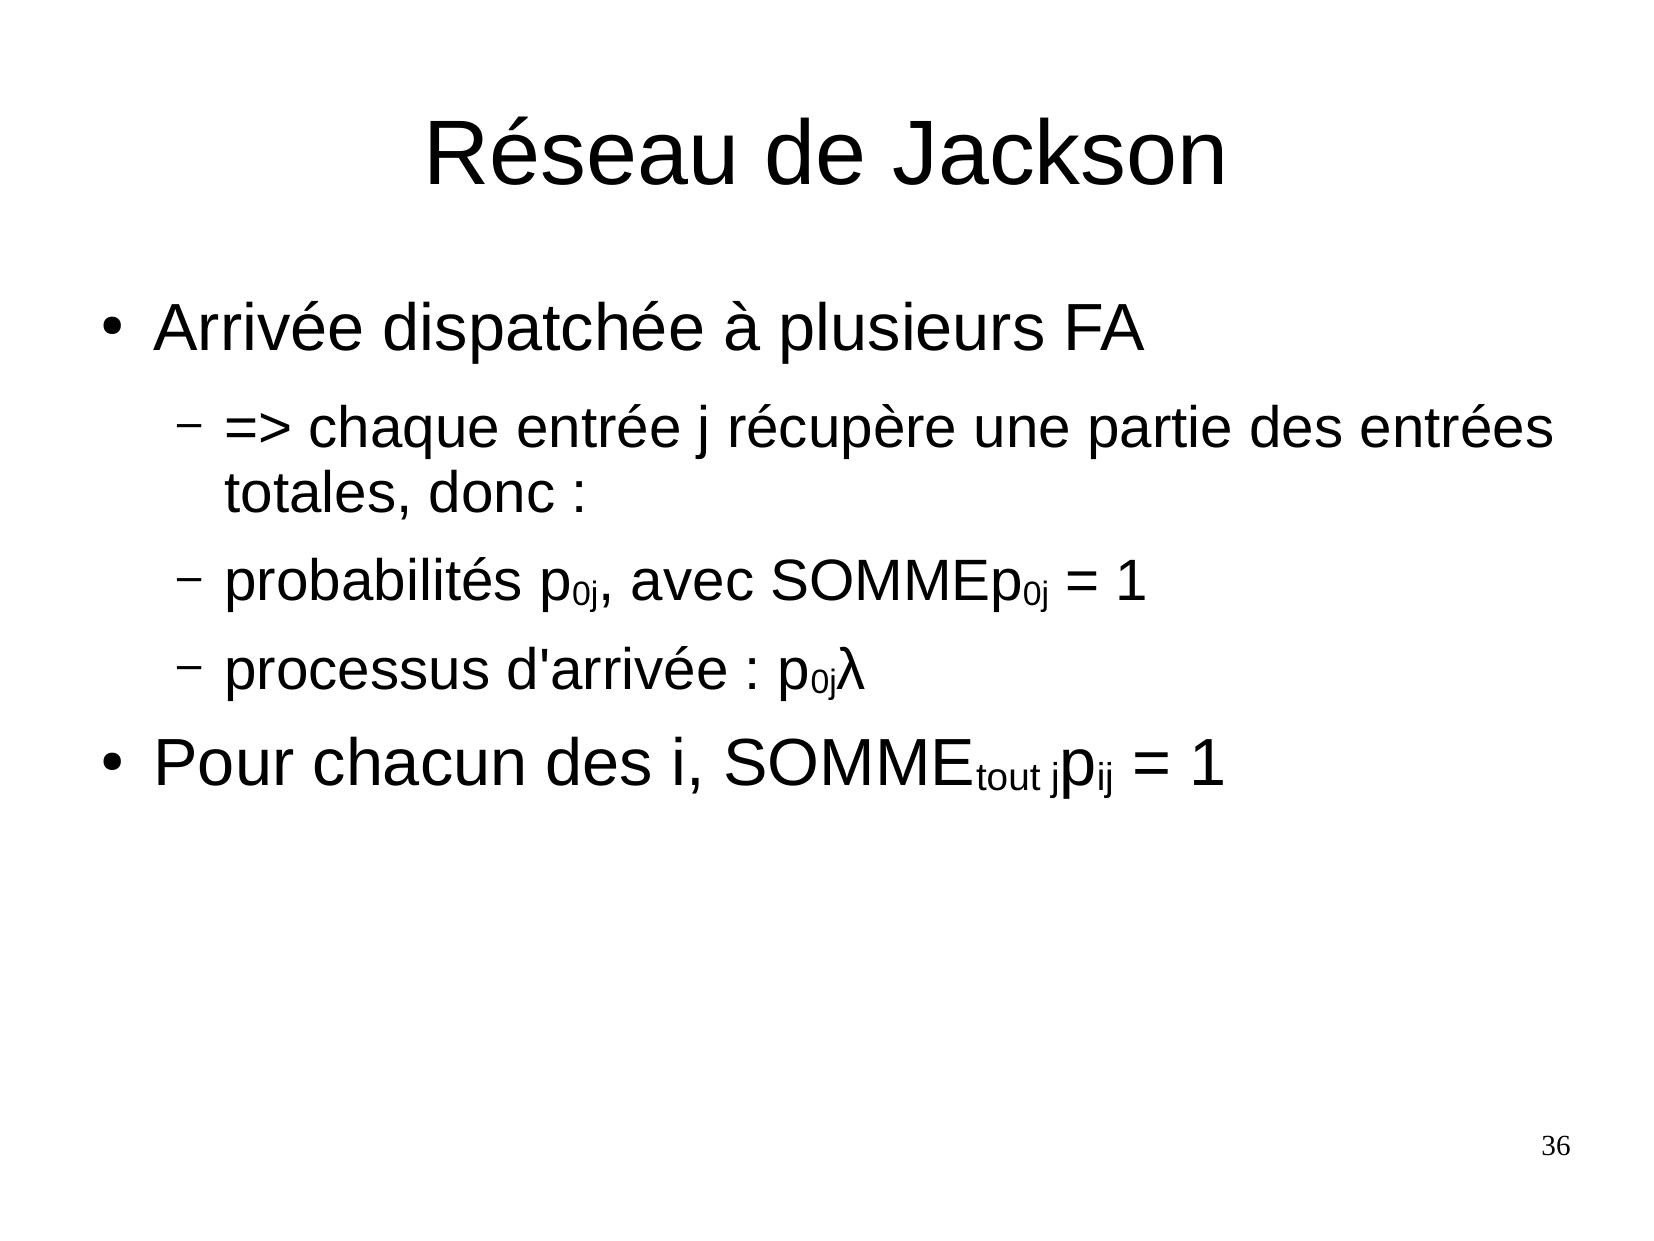

# Réseau de Jackson
Arrivée dispatchée à plusieurs FA
=> chaque entrée j récupère une partie des entrées totales, donc :
probabilités p0j, avec SOMMEp0j = 1
processus d'arrivée : p0jλ
Pour chacun des i, SOMMEtout jpij = 1
36